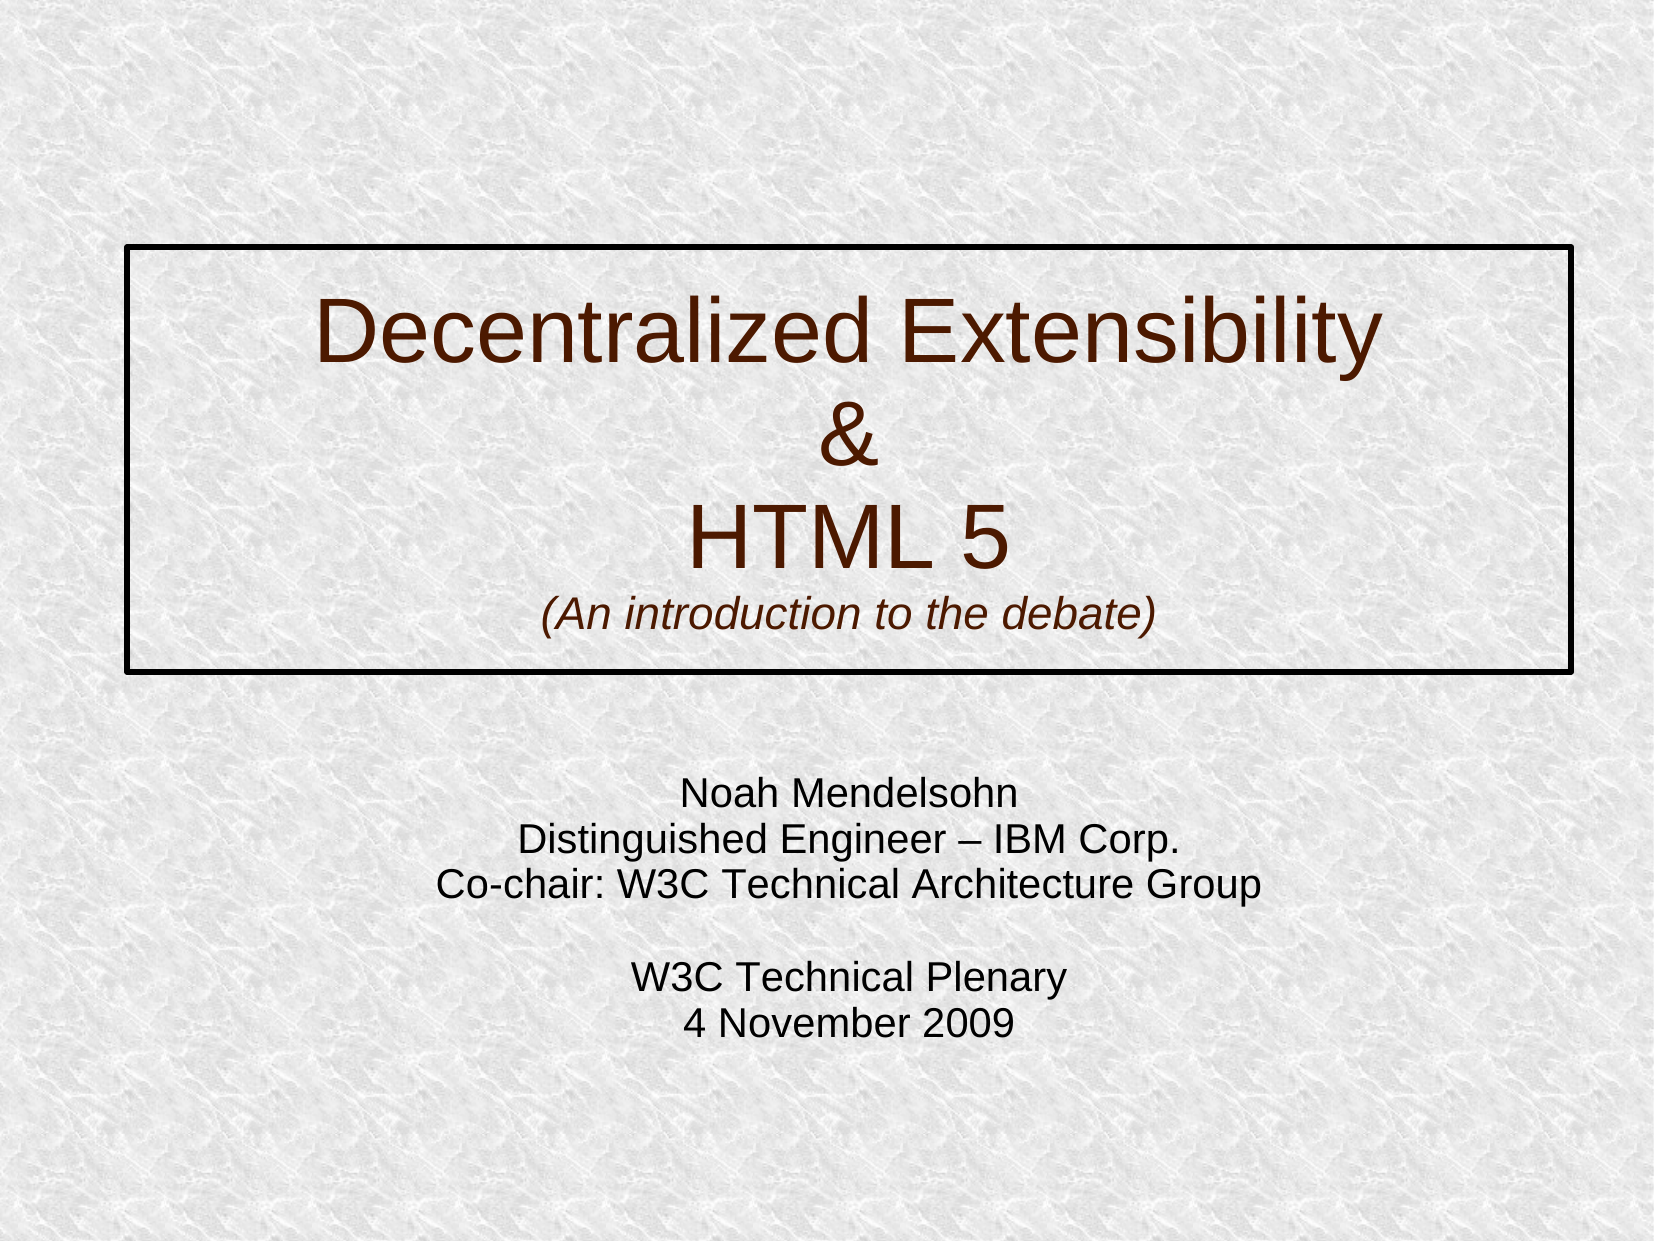

# Decentralized Extensibility & HTML 5 (An introduction to the debate)
Noah Mendelsohn
Distinguished Engineer – IBM Corp.
Co-chair: W3C Technical Architecture Group
W3C Technical Plenary
4 November 2009